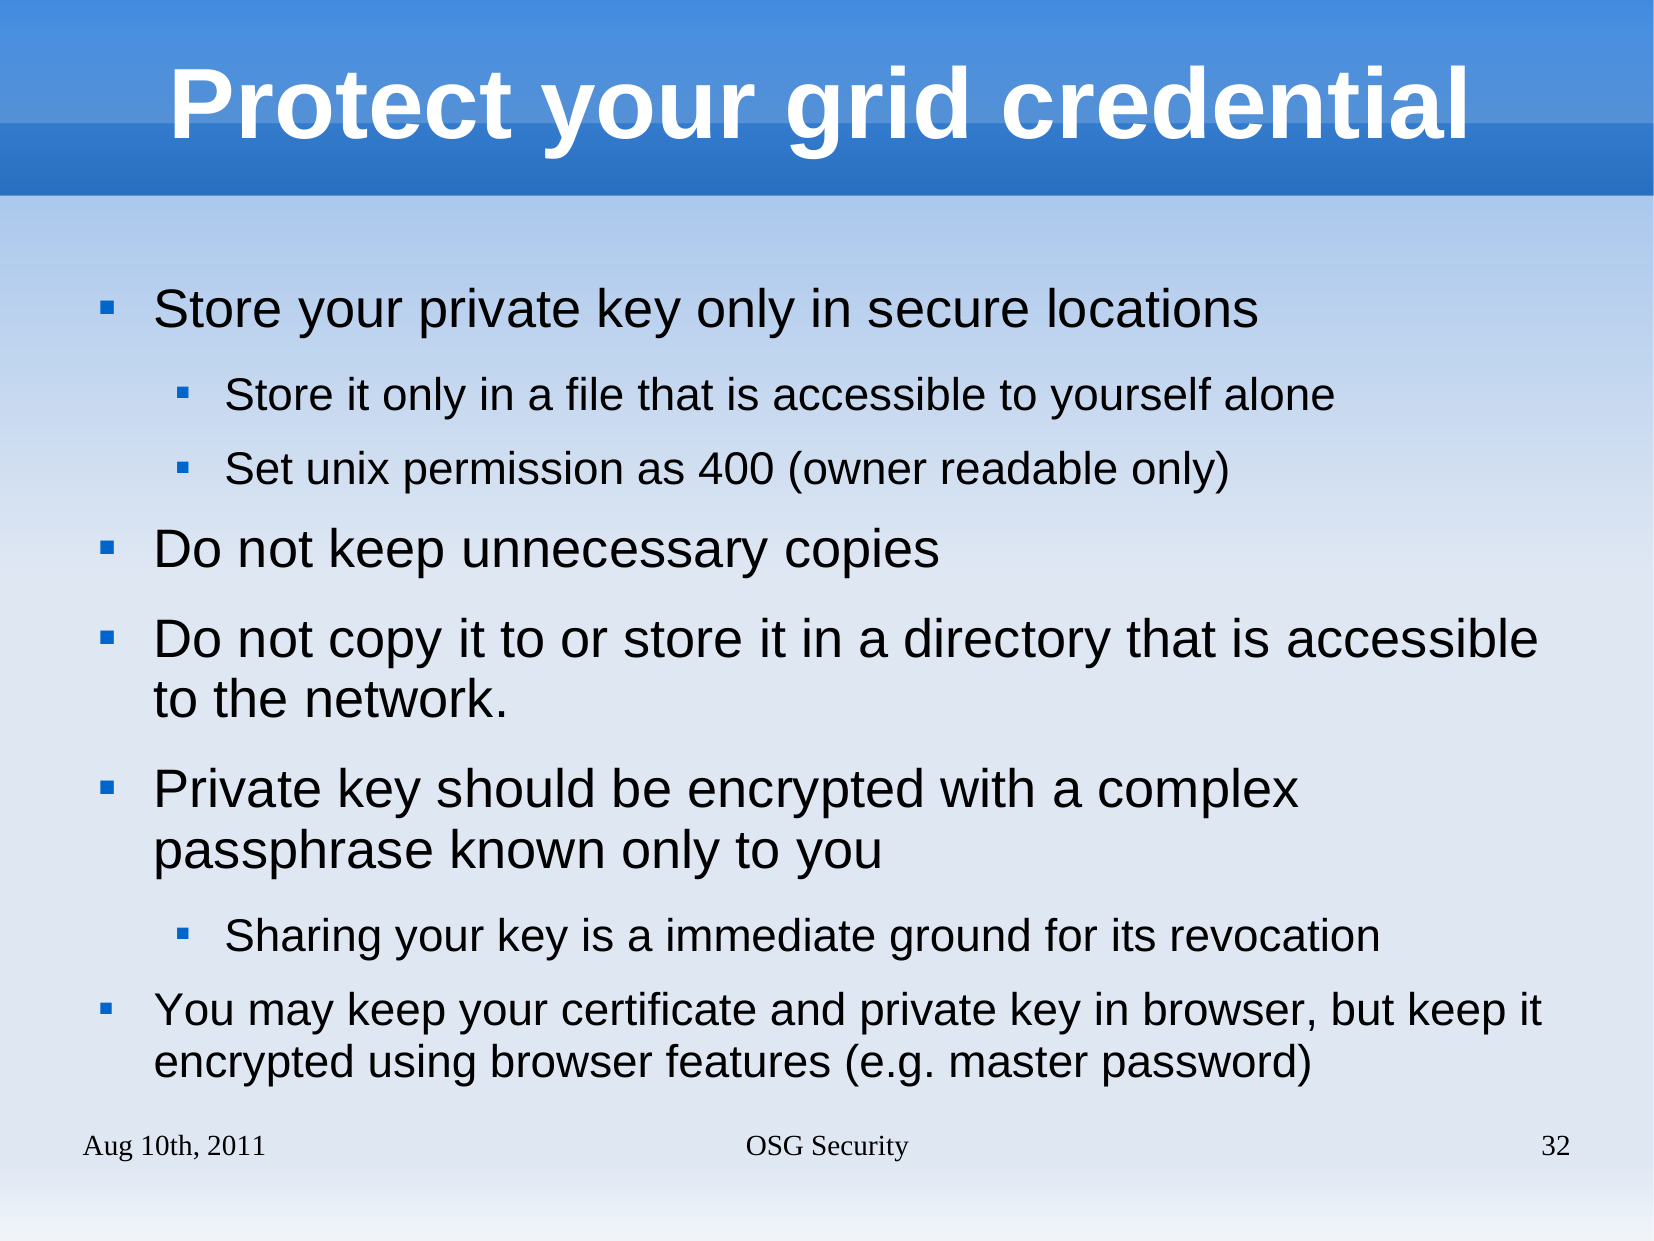

# Protect your grid credential
Store your private key only in secure locations
Store it only in a file that is accessible to yourself alone
Set unix permission as 400 (owner readable only)
Do not keep unnecessary copies
Do not copy it to or store it in a directory that is accessible to the network.
Private key should be encrypted with a complex passphrase known only to you
Sharing your key is a immediate ground for its revocation
You may keep your certificate and private key in browser, but keep it encrypted using browser features (e.g. master password)
Aug 10th, 2011
OSG Security
32